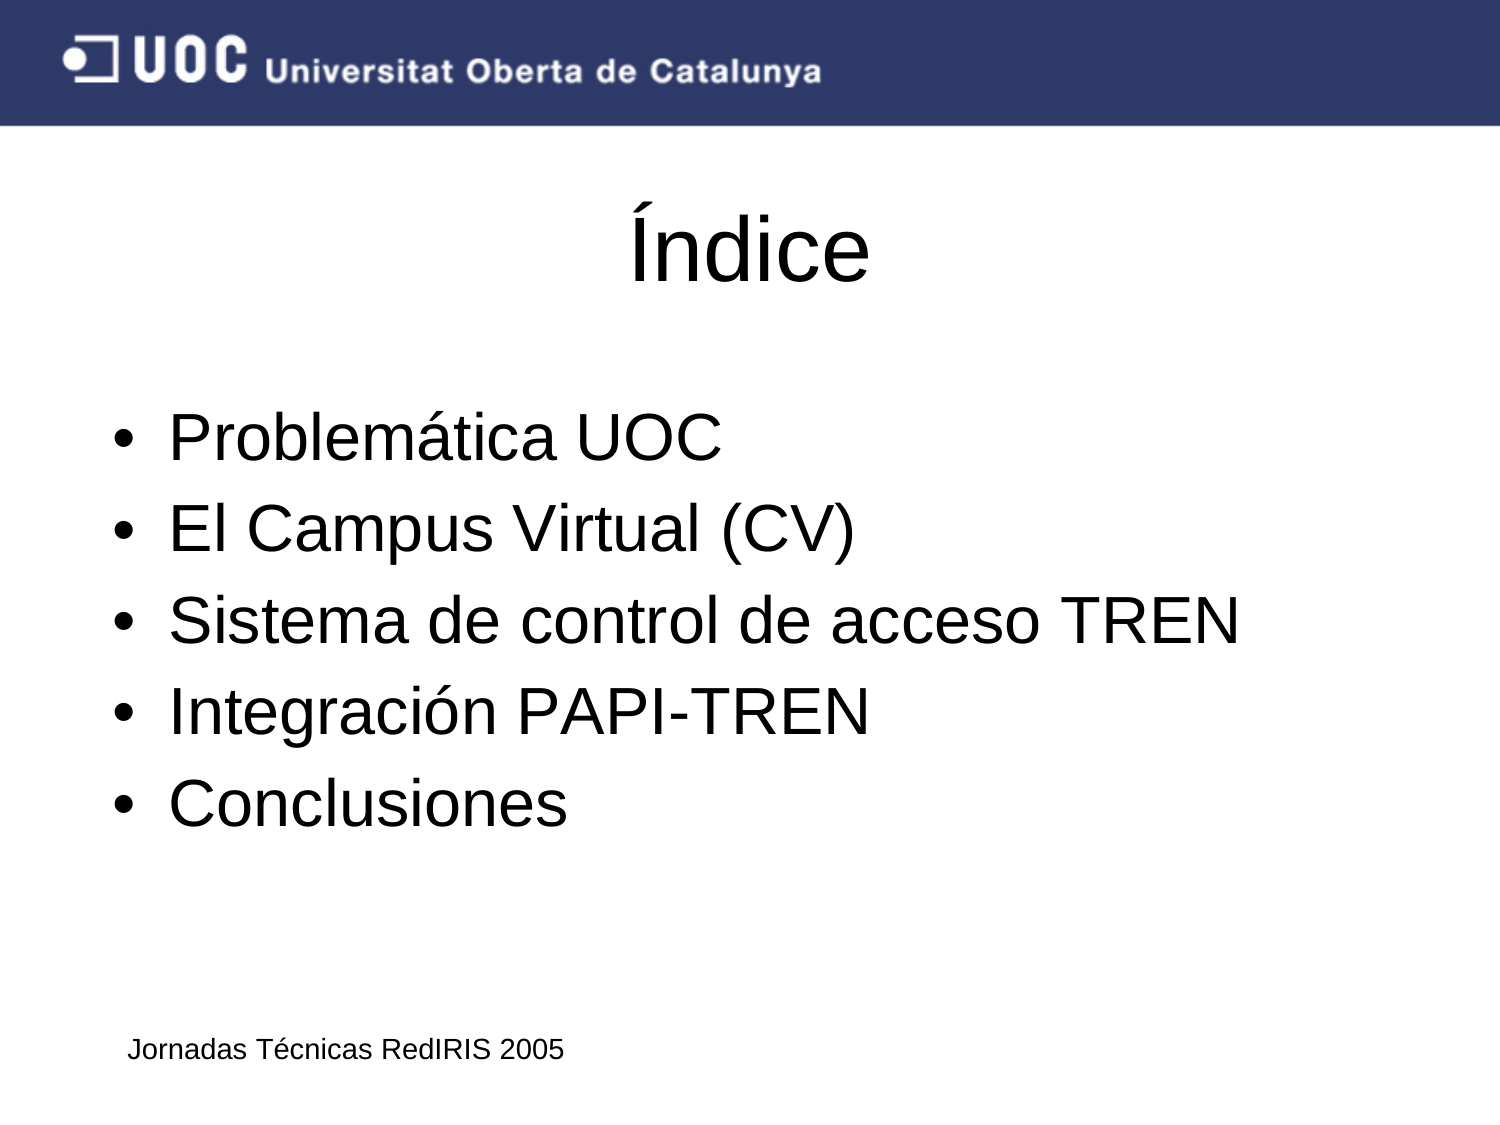

# Índice
Problemática UOC
El Campus Virtual (CV)
Sistema de control de acceso TREN
Integración PAPI-TREN
Conclusiones